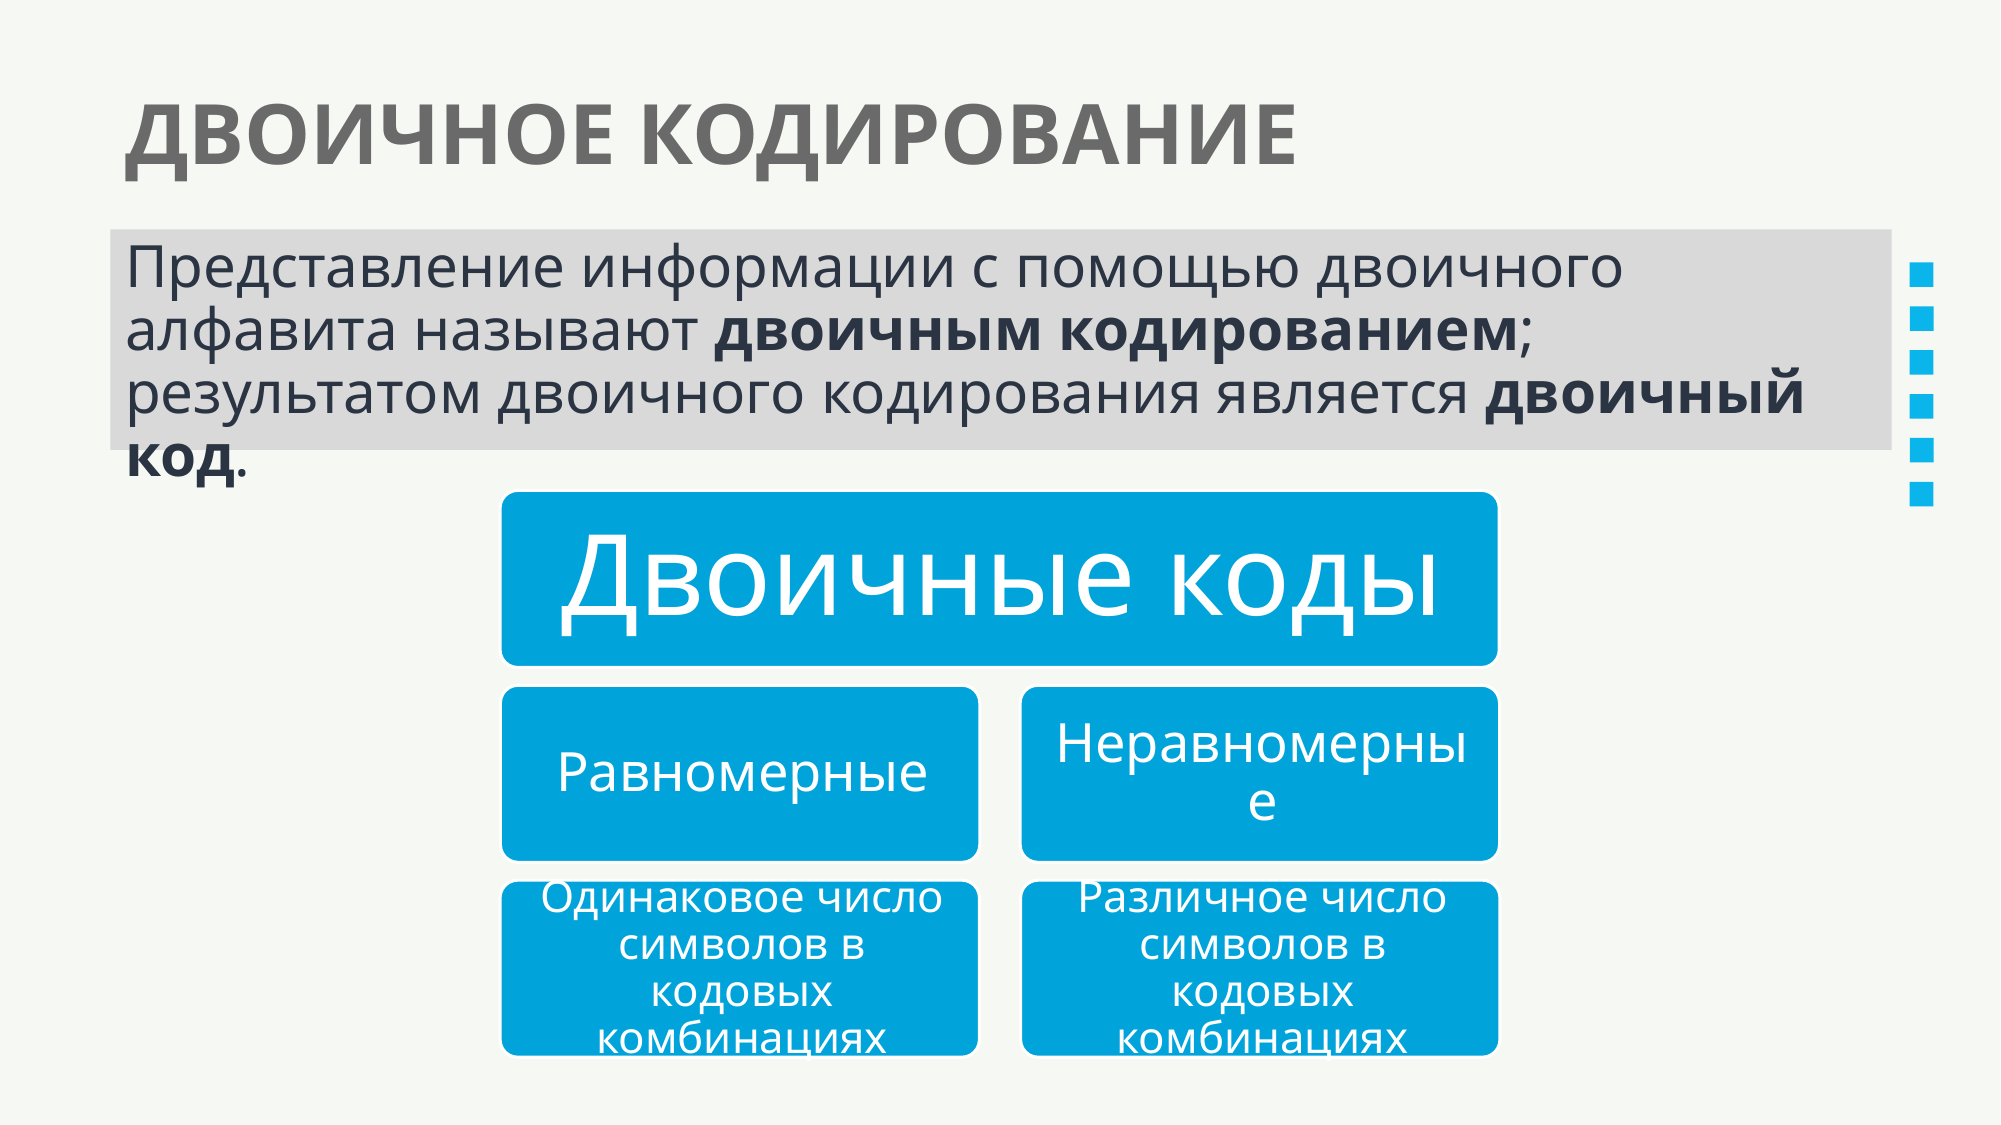

# ДВОИЧНОЕ КОДИРОВАНИЕ
Представление информации с помощью двоичного алфавита называют двоичным кодированием; результатом двоичного кодирования является двоичный код.
Двоичные коды
Равномерные
Неравномерные
Одинаковое число символов в кодовых комбинациях
Различное число символов в кодовых комбинациях